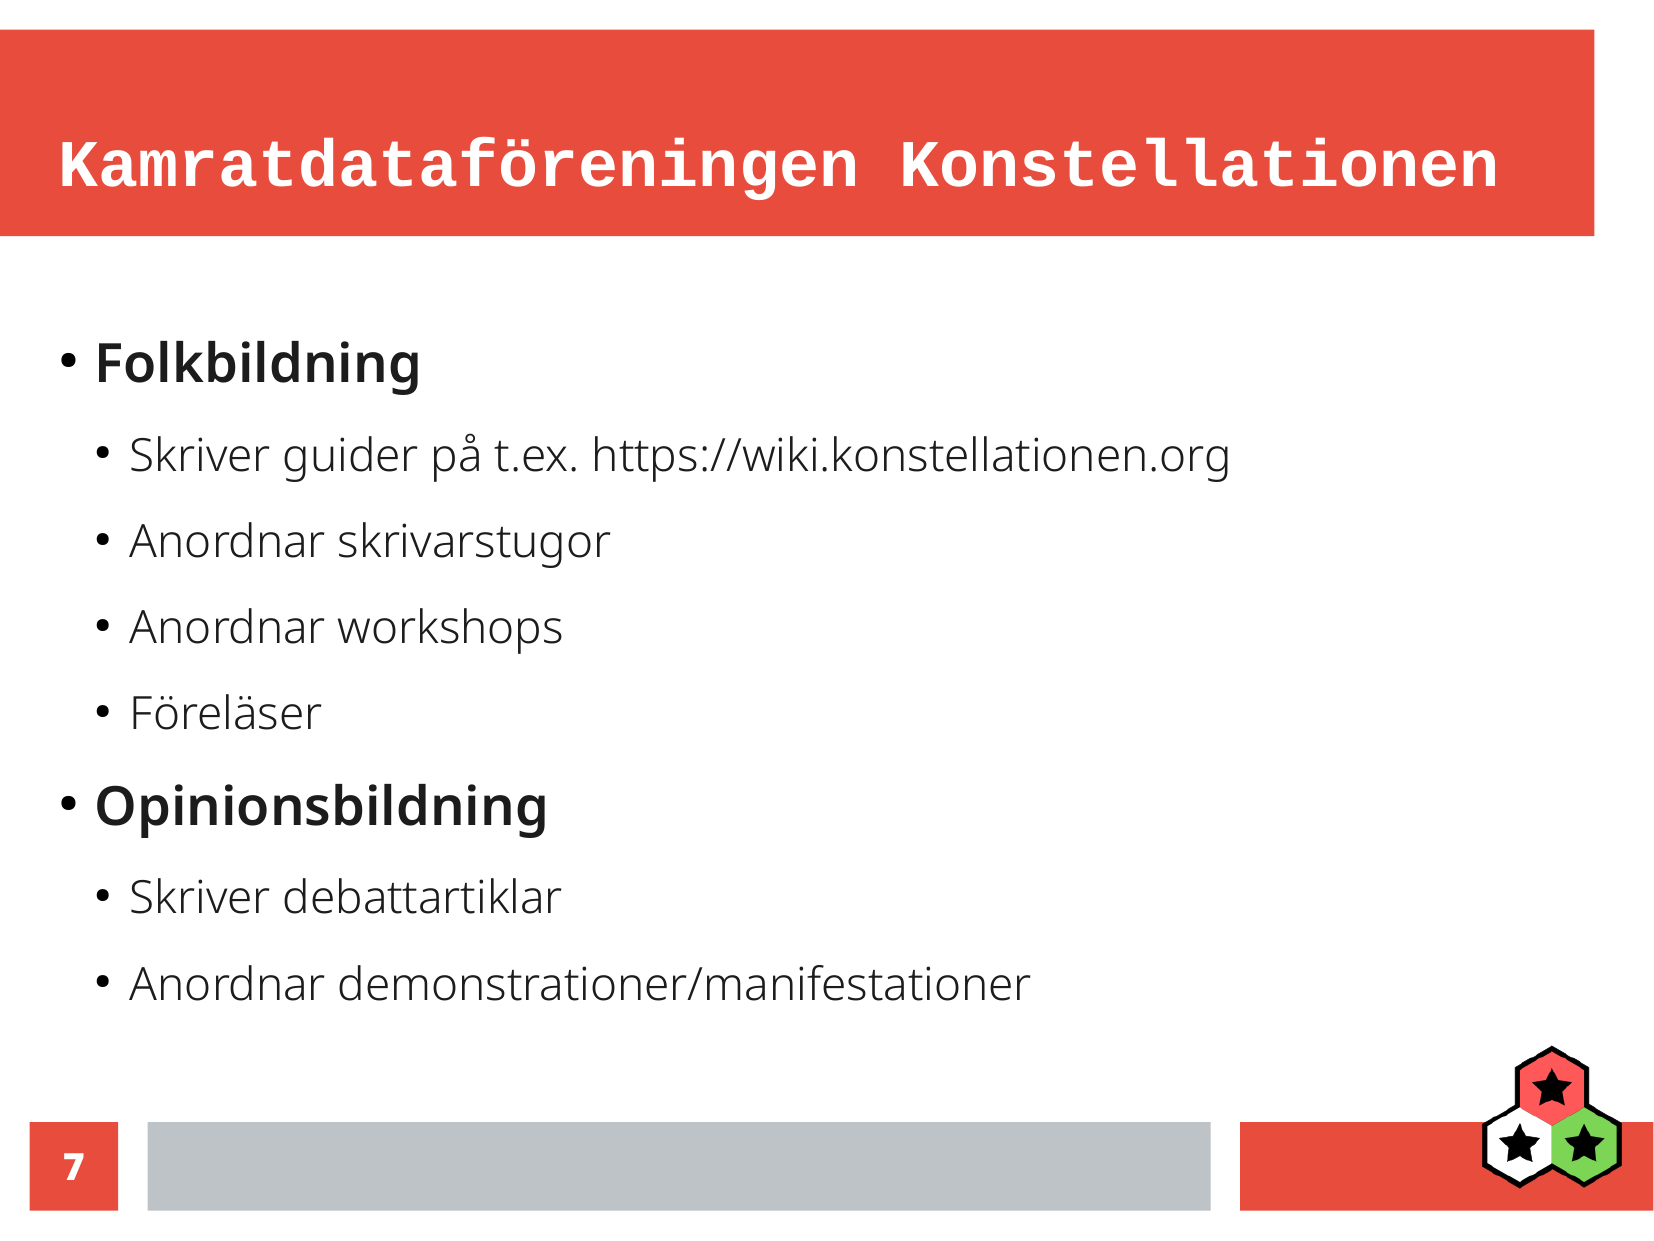

# Kamratdataföreningen Konstellationen
Folkbildning
Skriver guider på t.ex. https://wiki.konstellationen.org
Anordnar skrivarstugor
Anordnar workshops
Föreläser
Opinionsbildning
Skriver debattartiklar
Anordnar demonstrationer/manifestationer
7